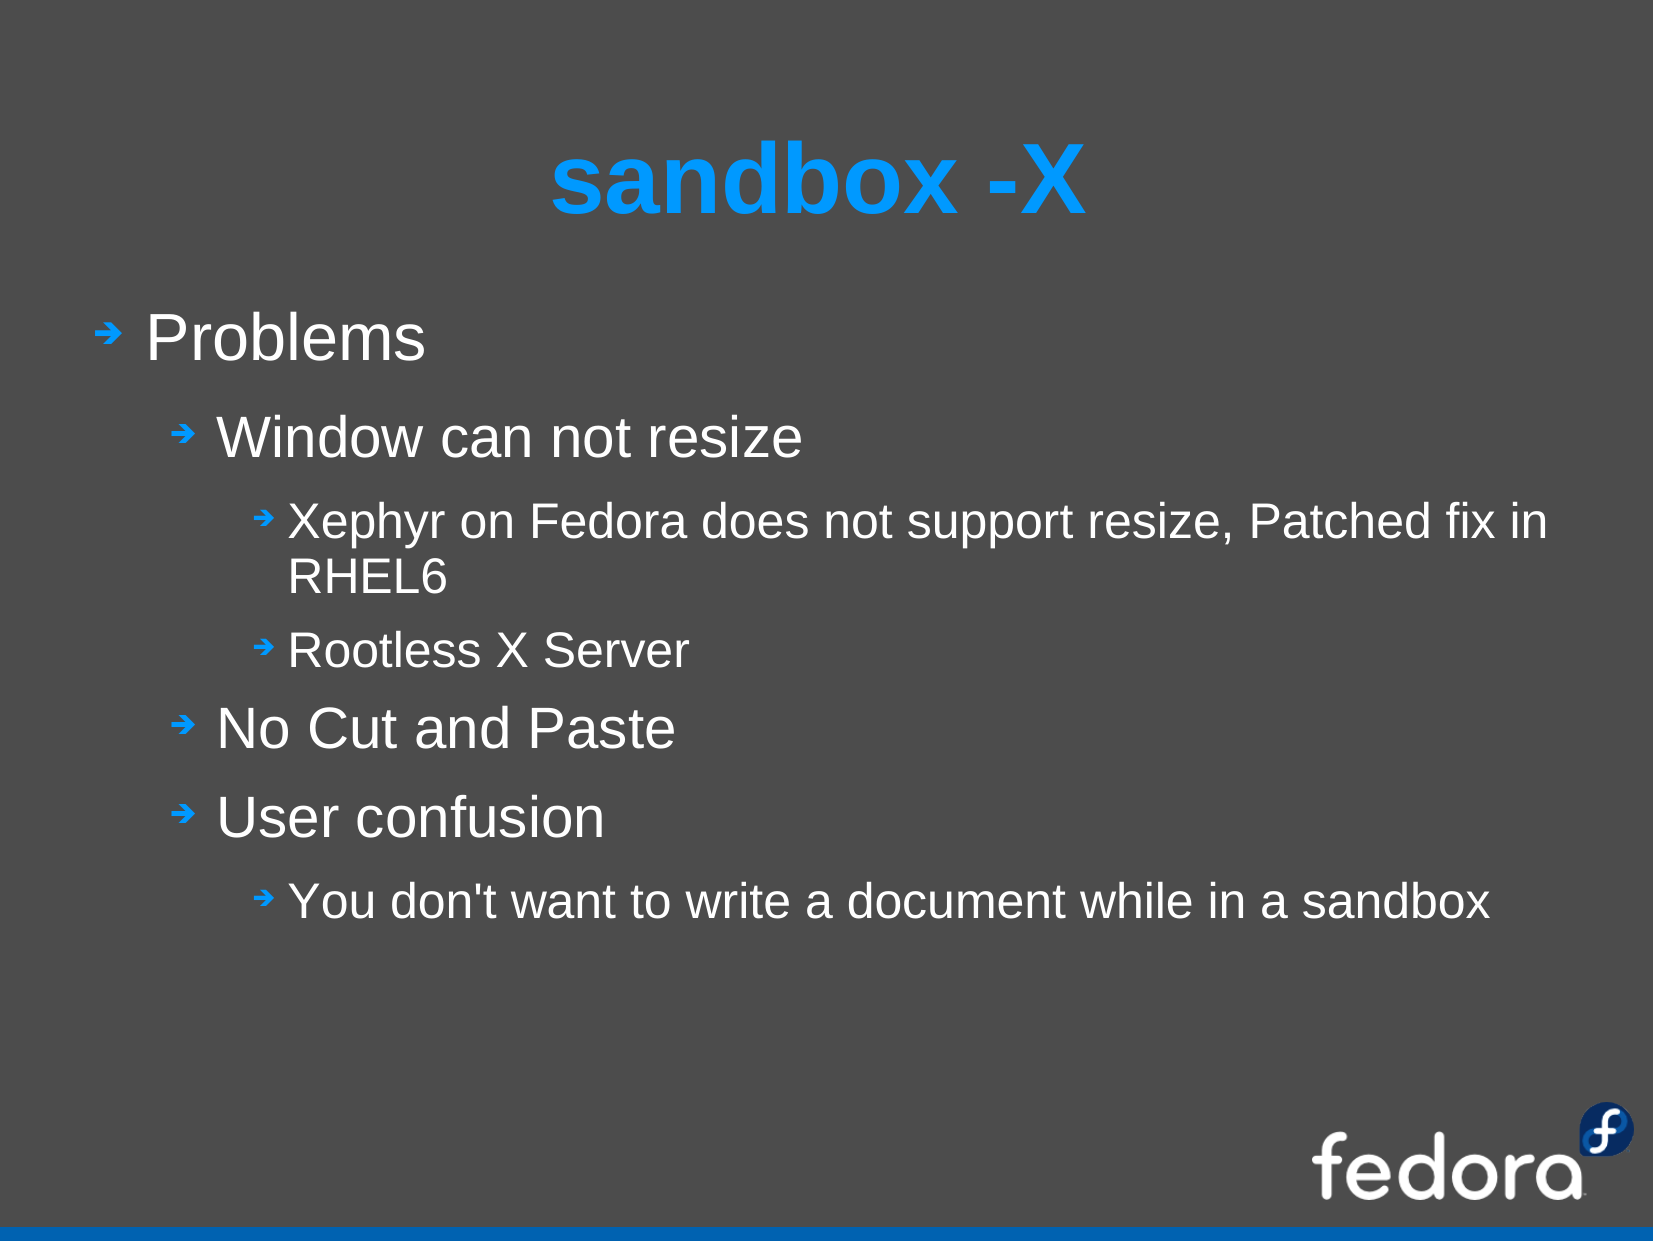

# sandbox -X
Problems
Window can not resize
Xephyr on Fedora does not support resize, Patched fix in RHEL6
Rootless X Server
No Cut and Paste
User confusion
You don't want to write a document while in a sandbox